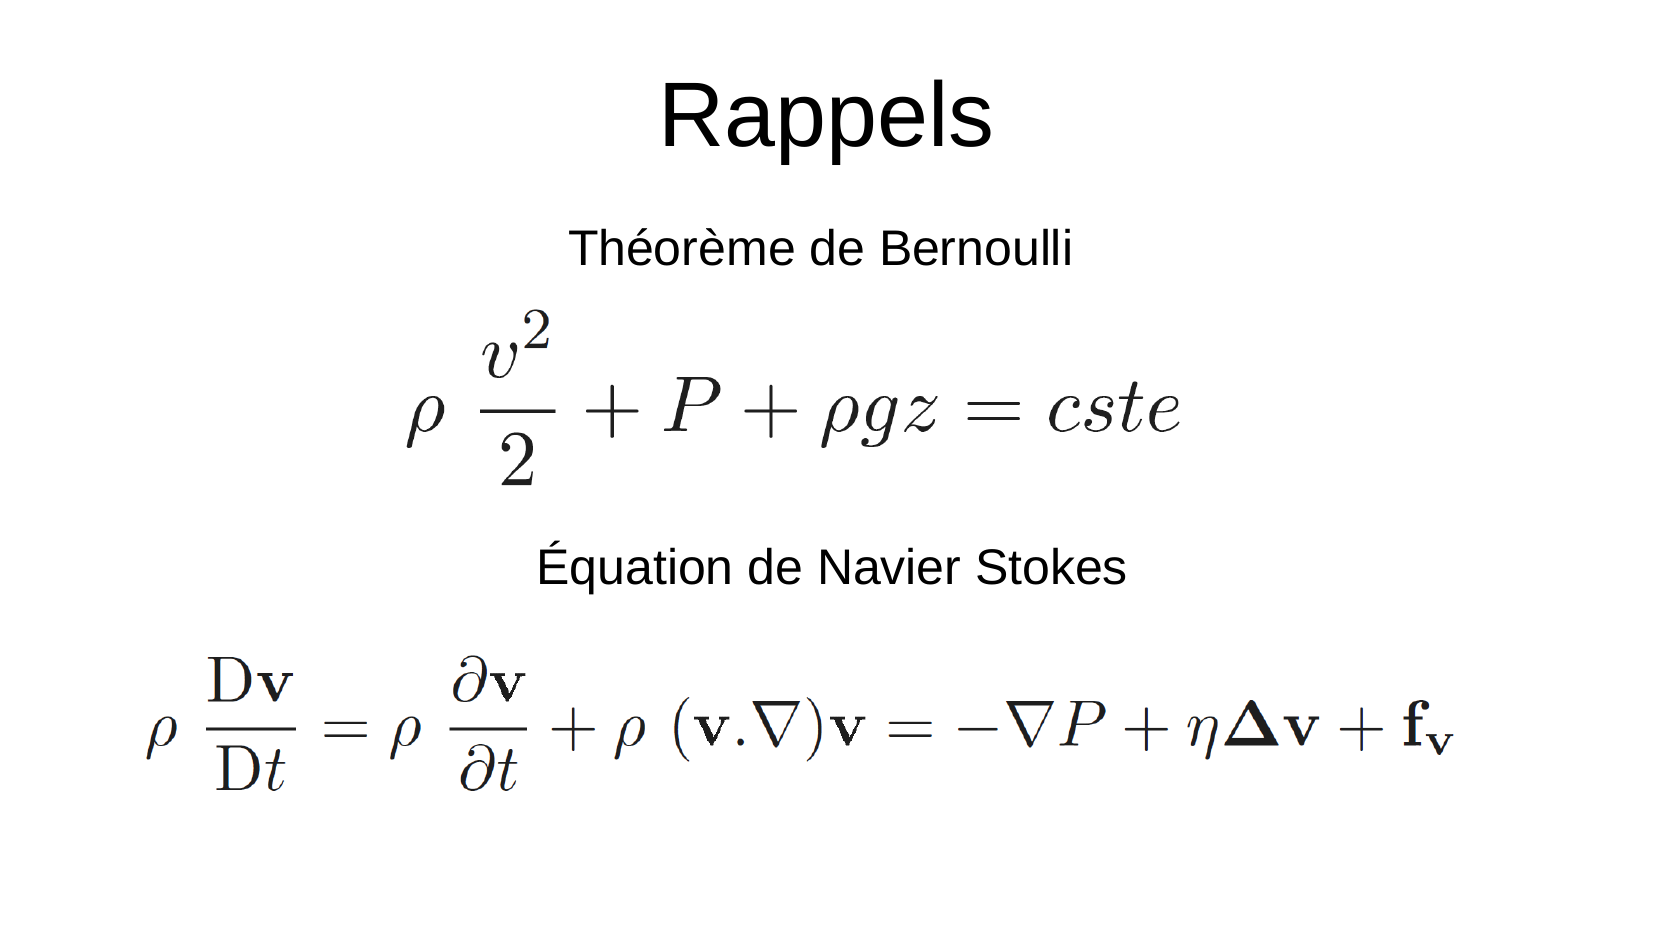

# Rappels
Théorème de Bernoulli
Équation de Navier Stokes